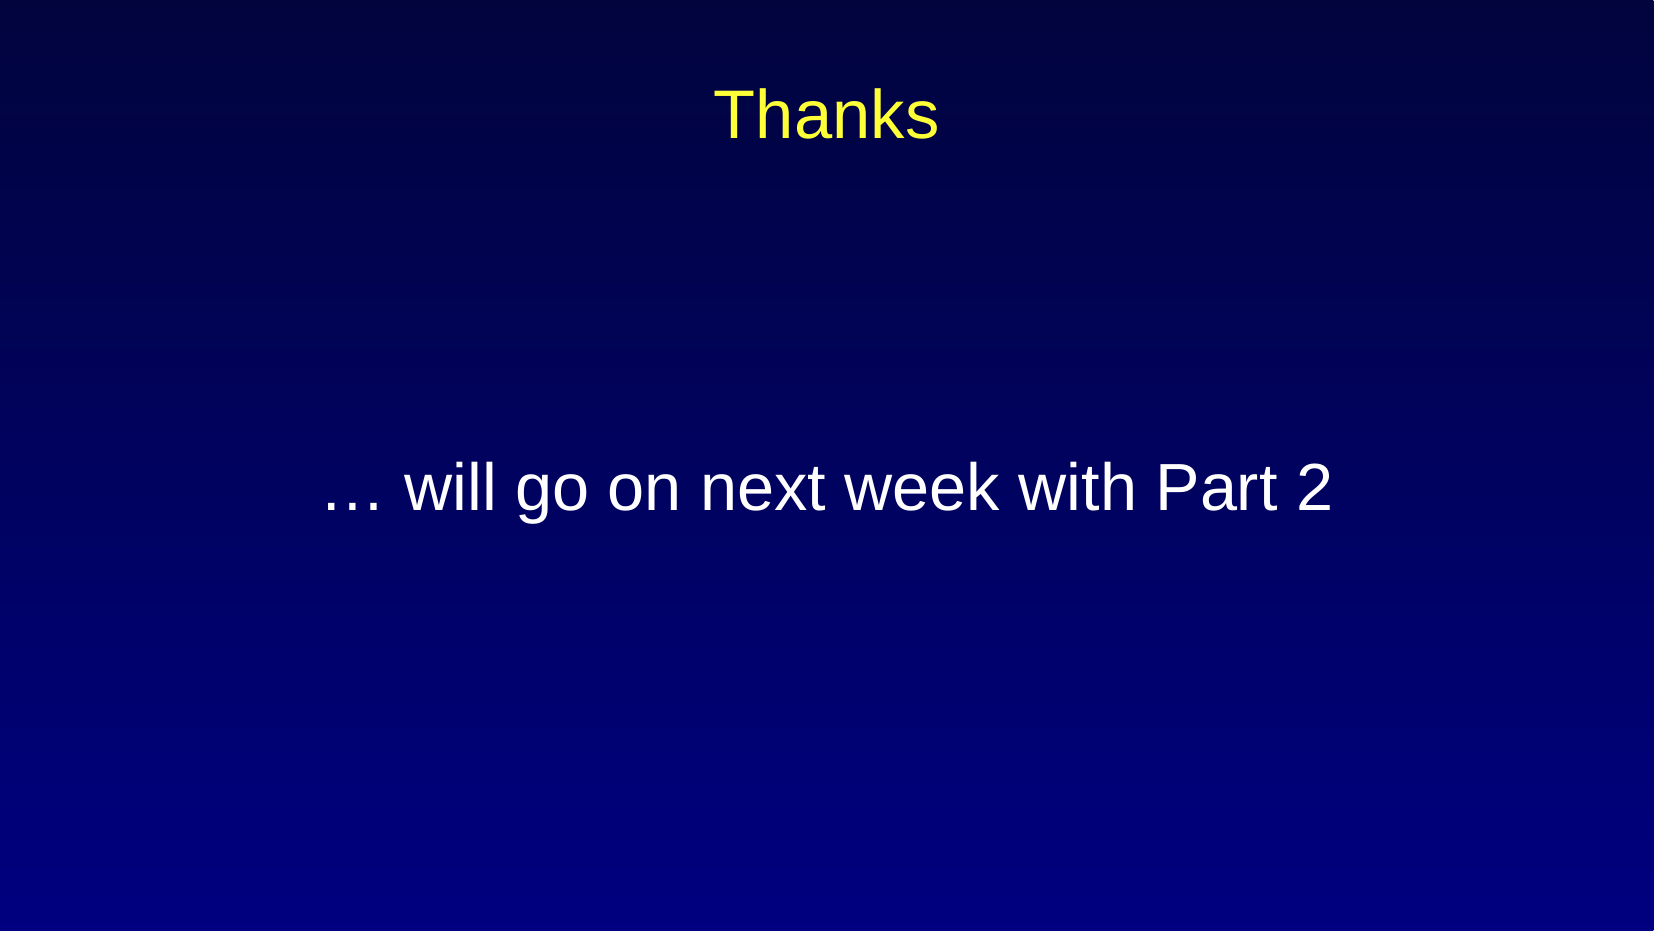

# Thanks
… will go on next week with Part 2